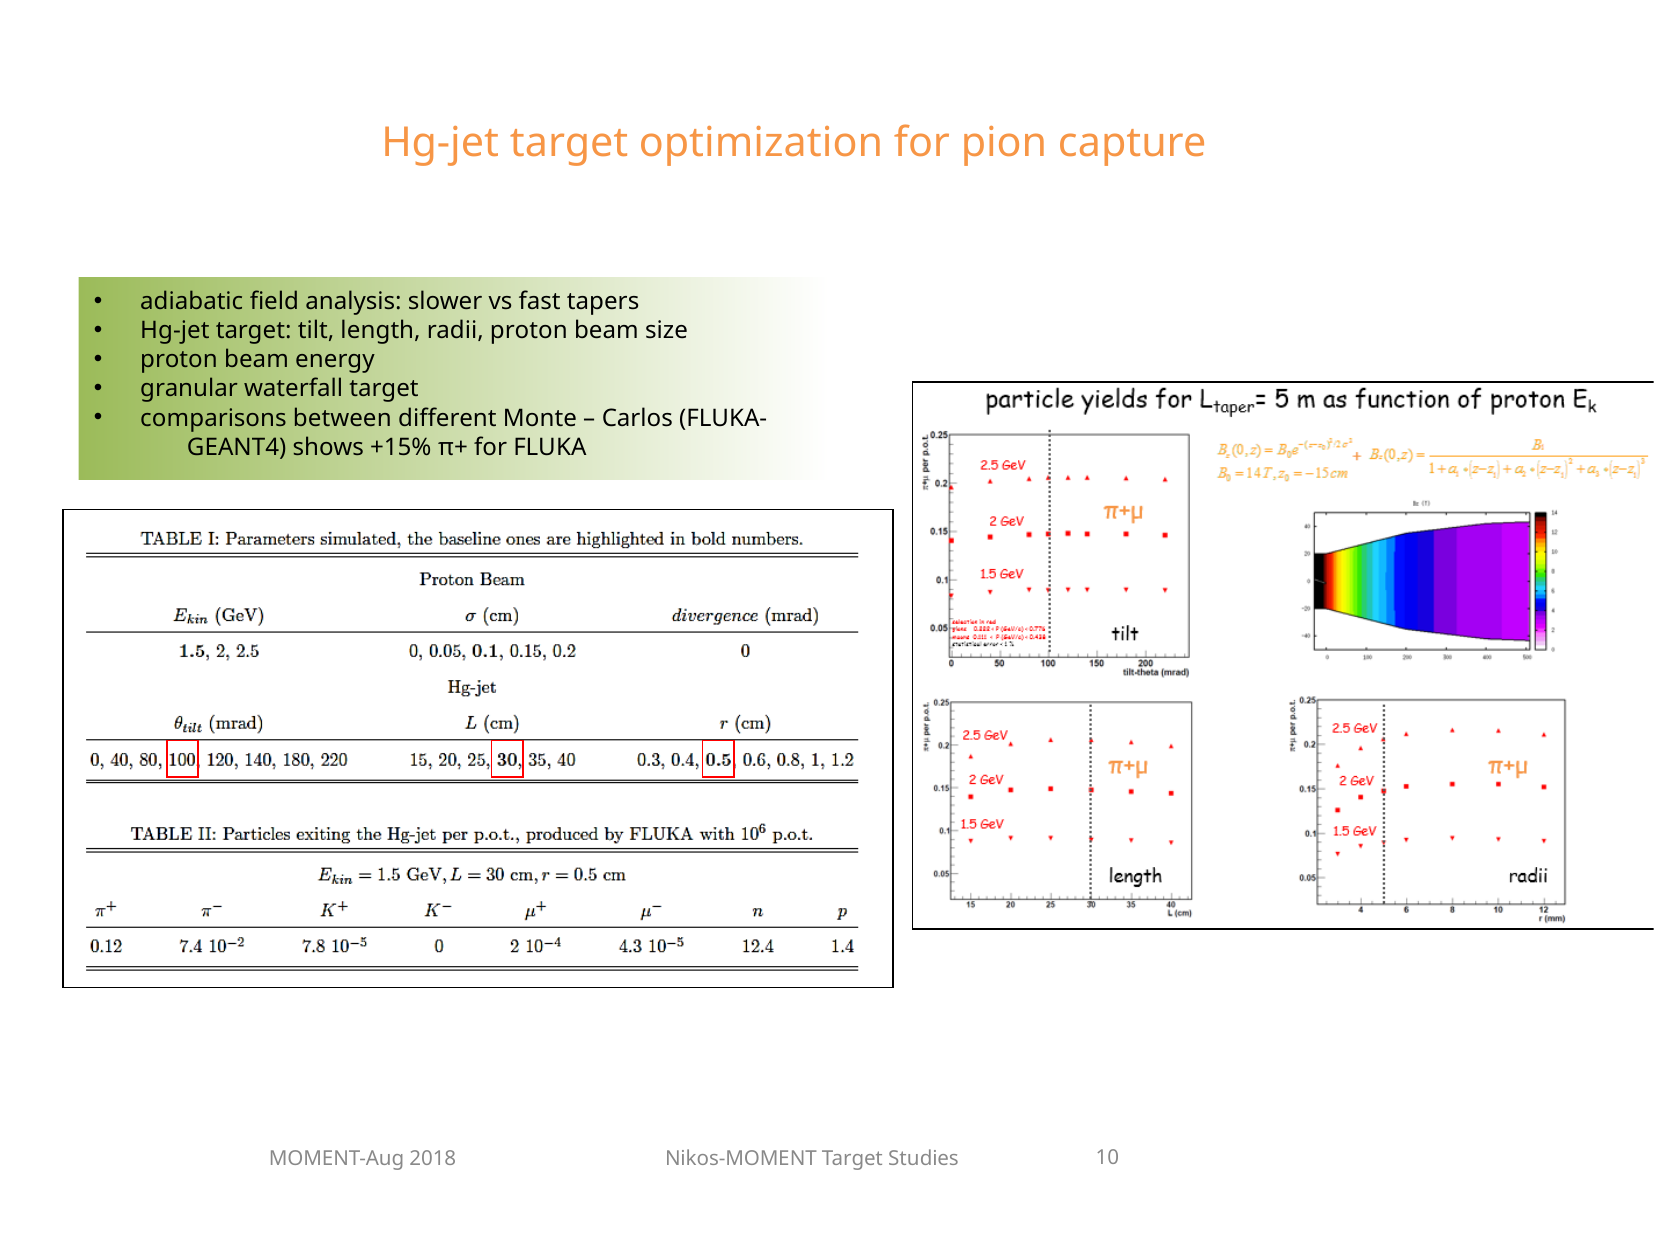

# Hg-jet target optimization for pion capture
adiabatic field analysis: slower vs fast tapers
Hg-jet target: tilt, length, radii, proton beam size
proton beam energy
granular waterfall target
comparisons between different Monte – Carlos (FLUKA-GEANT4) shows +15% π+ for FLUKA
MOMENT-Aug 2018
Nikos-MOMENT Target Studies